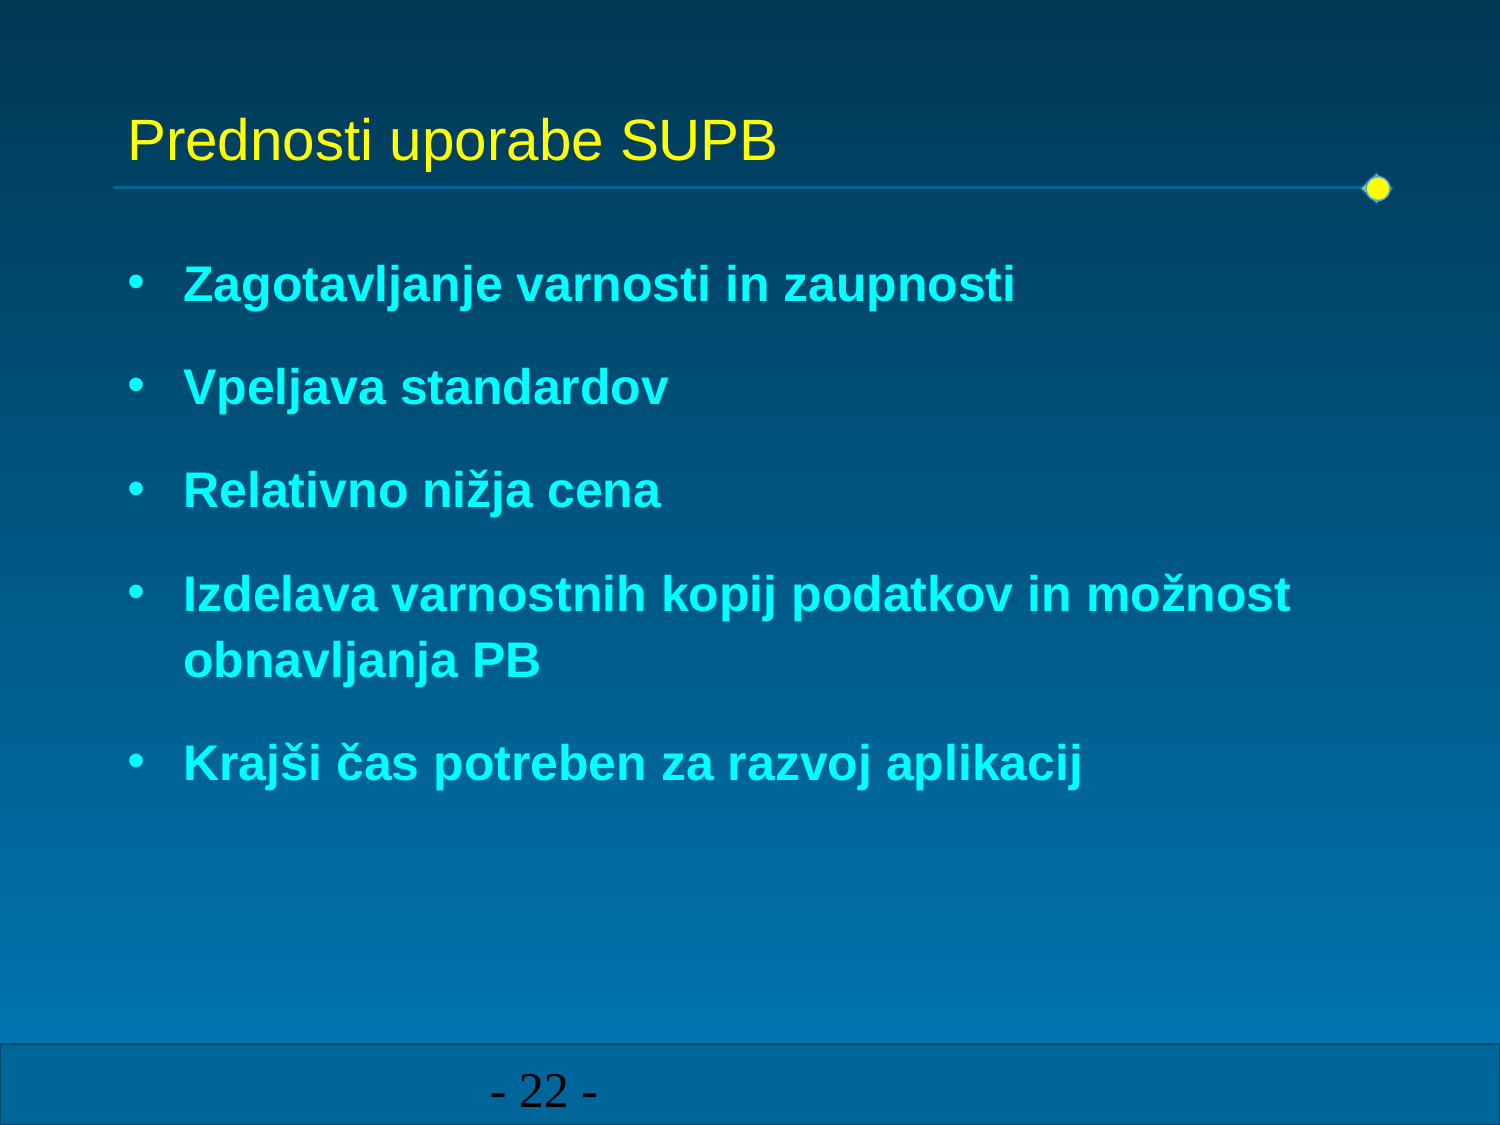

# Prednosti uporabe SUPB
Zagotavljanje varnosti in zaupnosti
Vpeljava standardov
Relativno nižja cena
Izdelava varnostnih kopij podatkov in možnost obnavljanja PB
Krajši čas potreben za razvoj aplikacij
(c) Pearson Education 2005